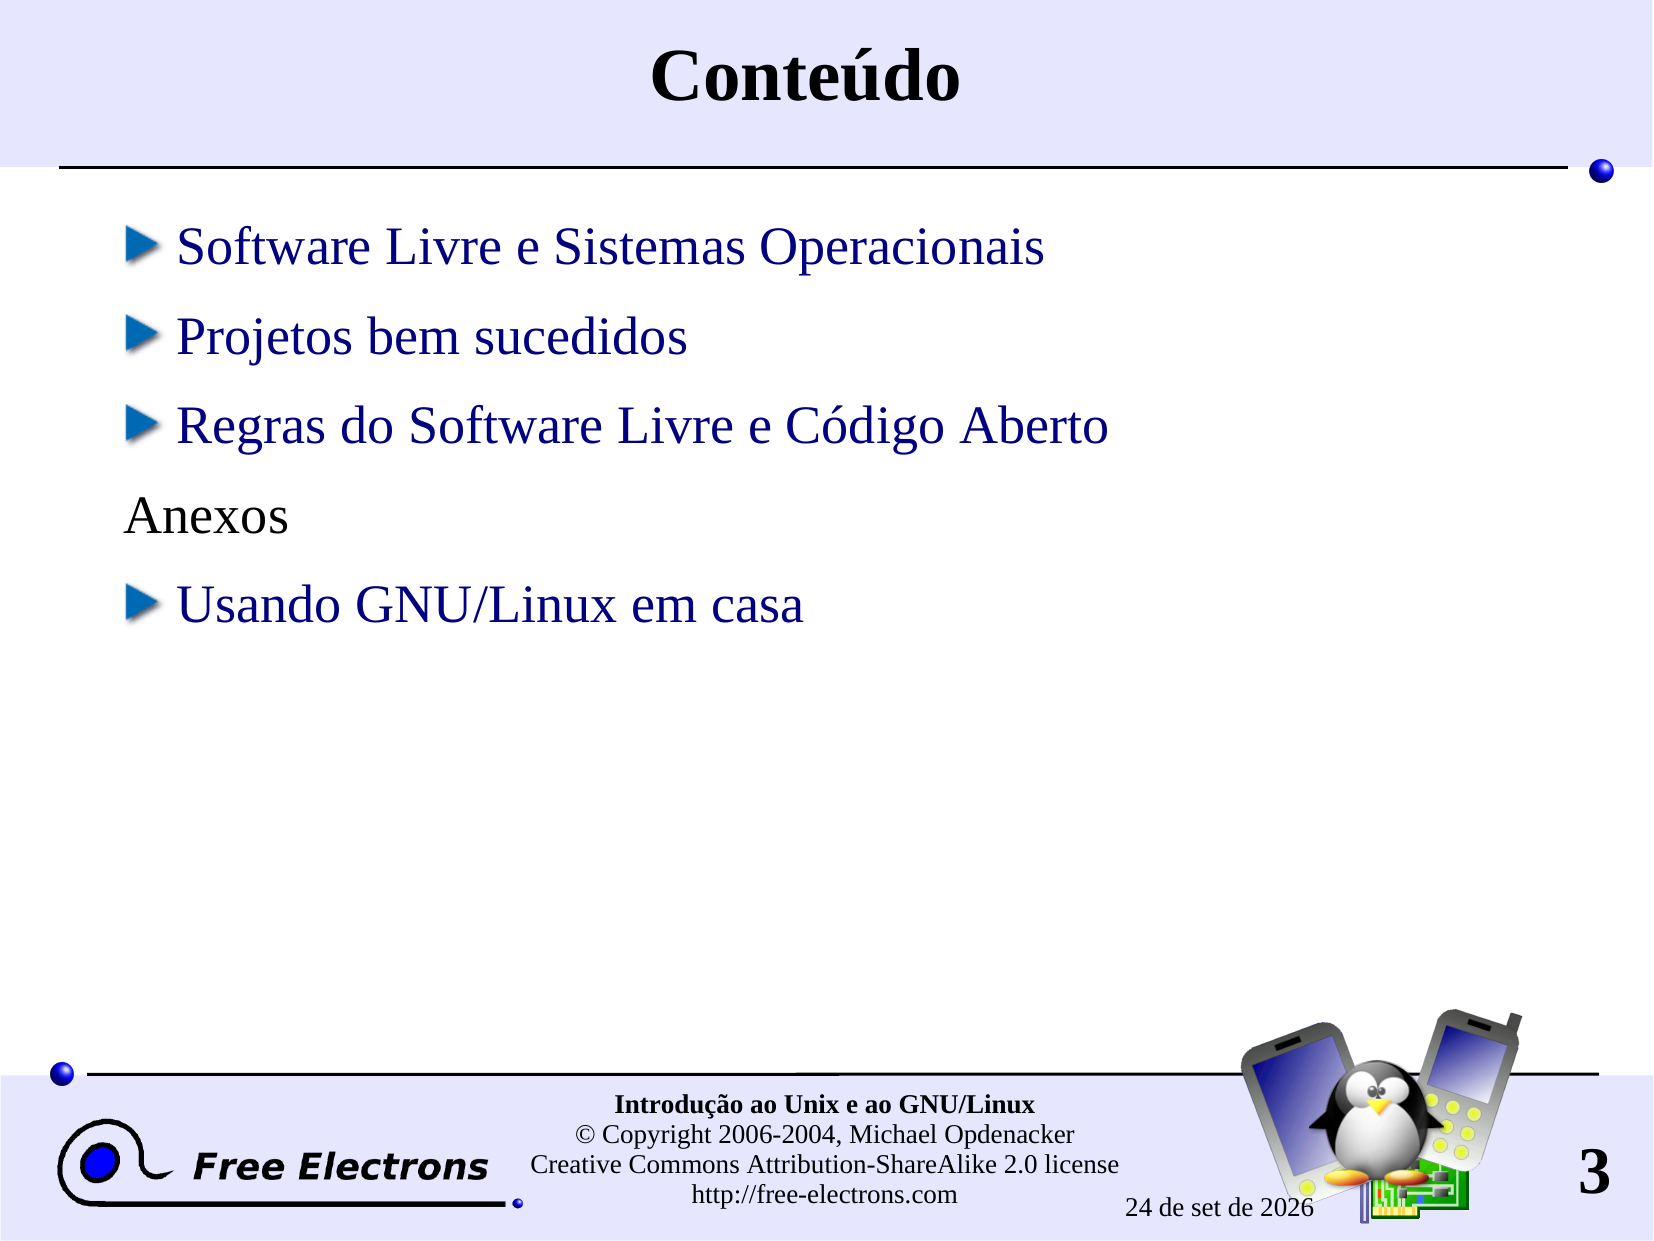

# Conteúdo
Software Livre e Sistemas Operacionais
Projetos bem sucedidos
Regras do Software Livre e Código Aberto
Anexos
Usando GNU/Linux em casa